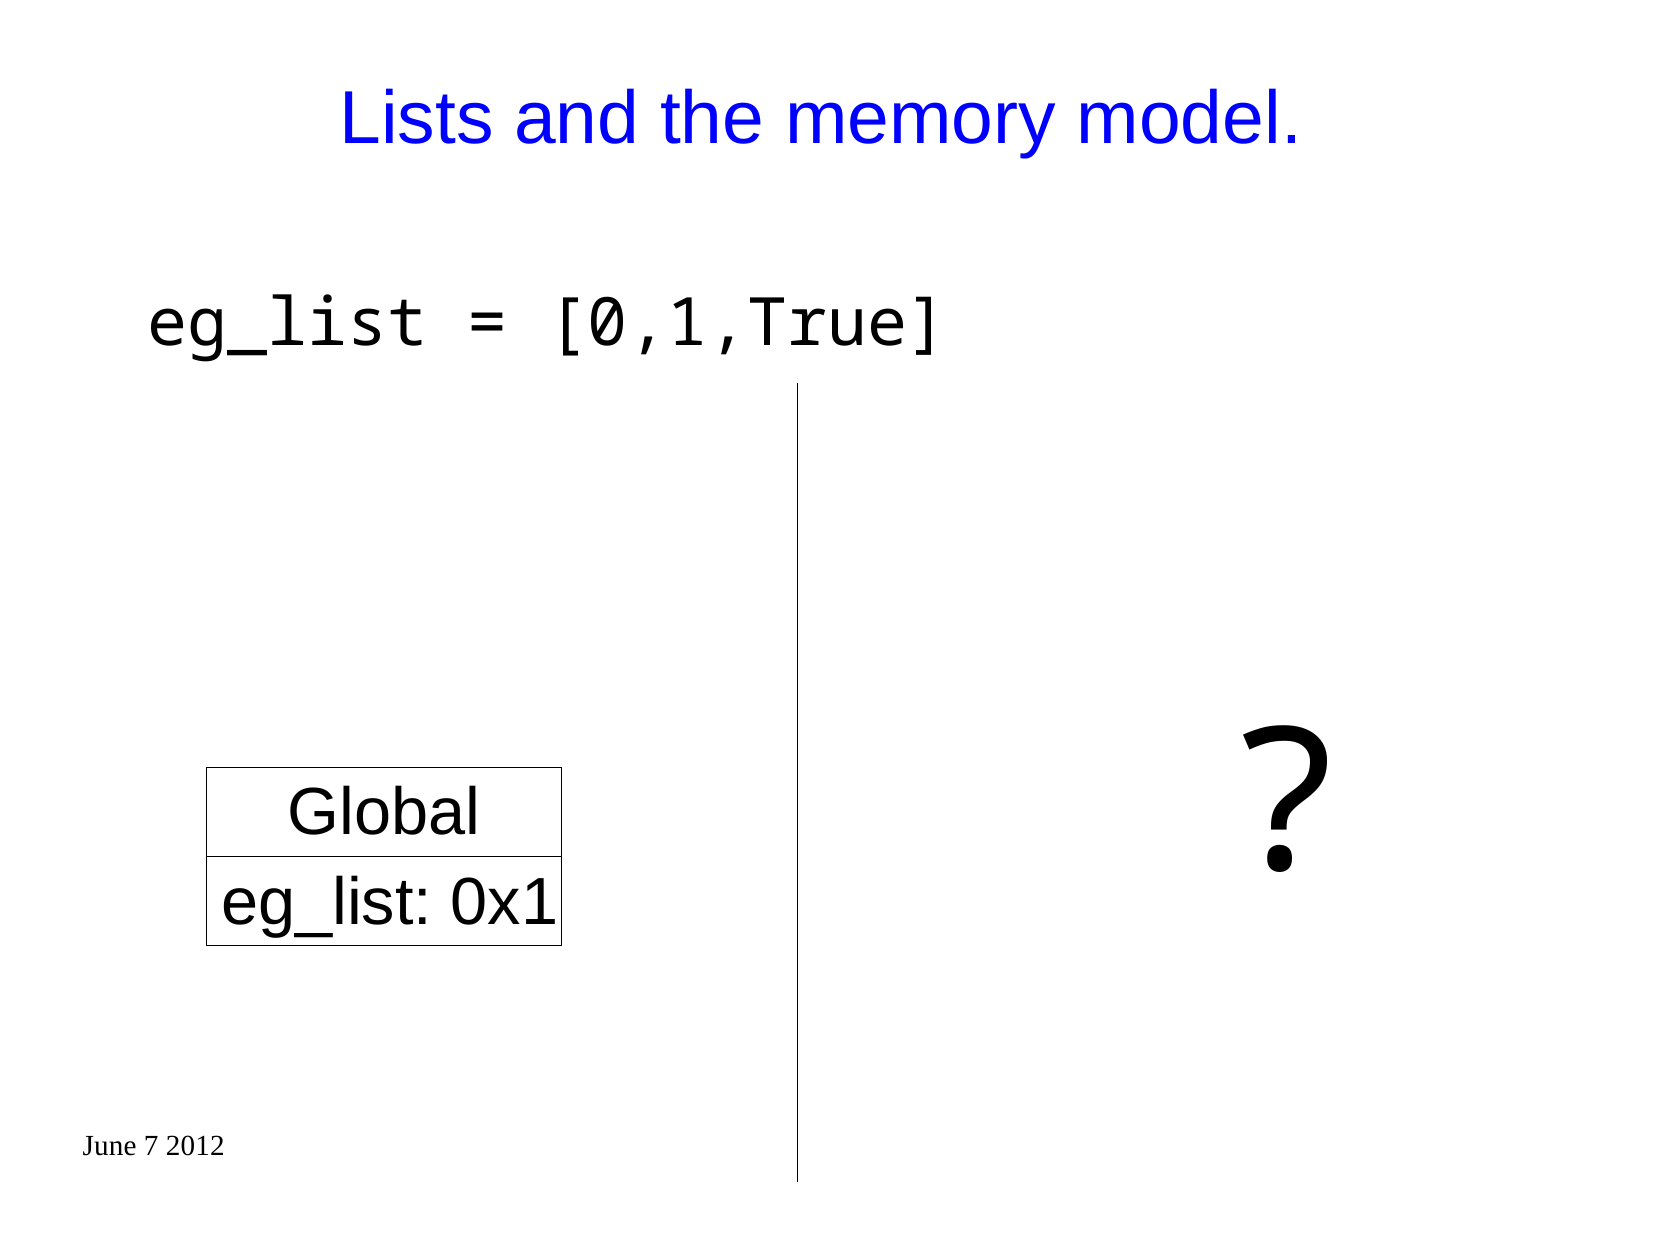

# Lists and the memory model.
eg_list = [0,1,True]
?
Global
eg_list: 0x1
June 7 2012